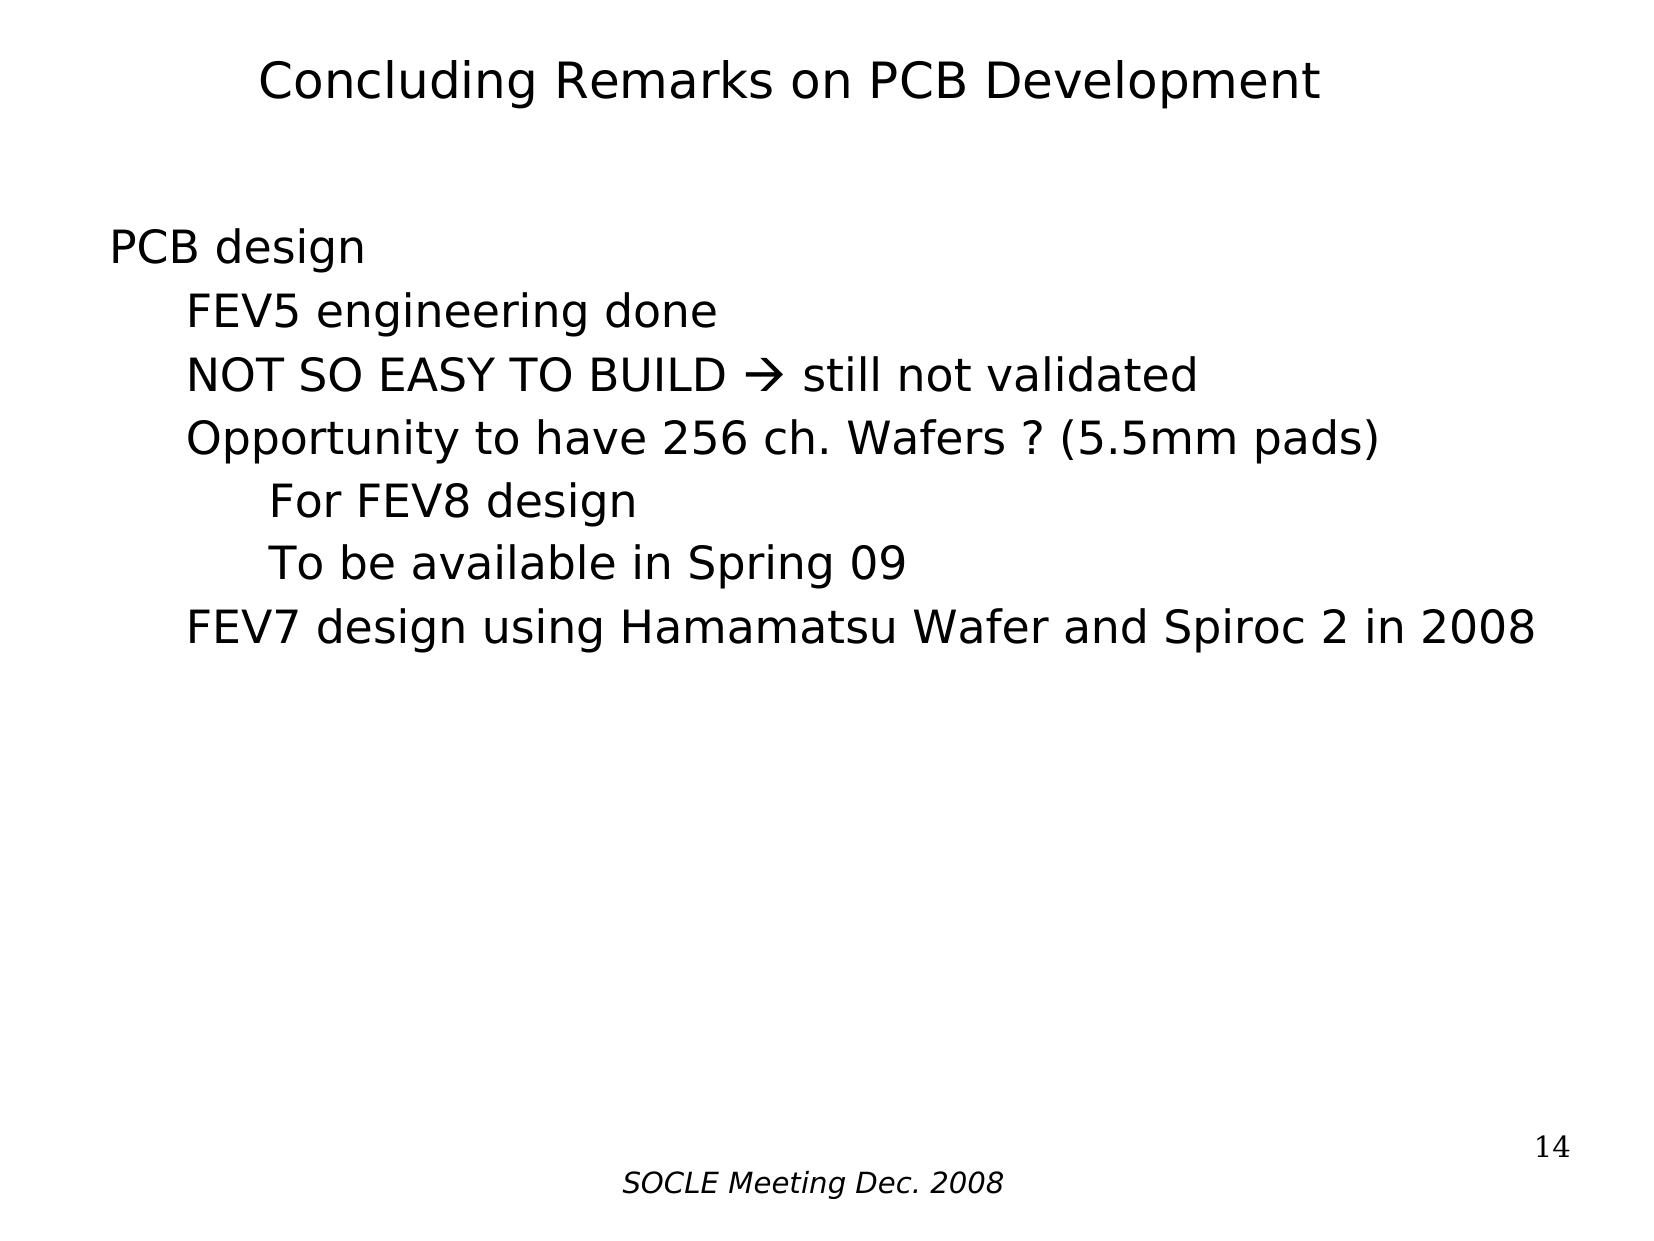

# Concluding Remarks on PCB Development
PCB design
FEV5 engineering done
NOT SO EASY TO BUILD  still not validated
Opportunity to have 256 ch. Wafers ? (5.5mm pads)
For FEV8 design
To be available in Spring 09
FEV7 design using Hamamatsu Wafer and Spiroc 2 in 2008
14